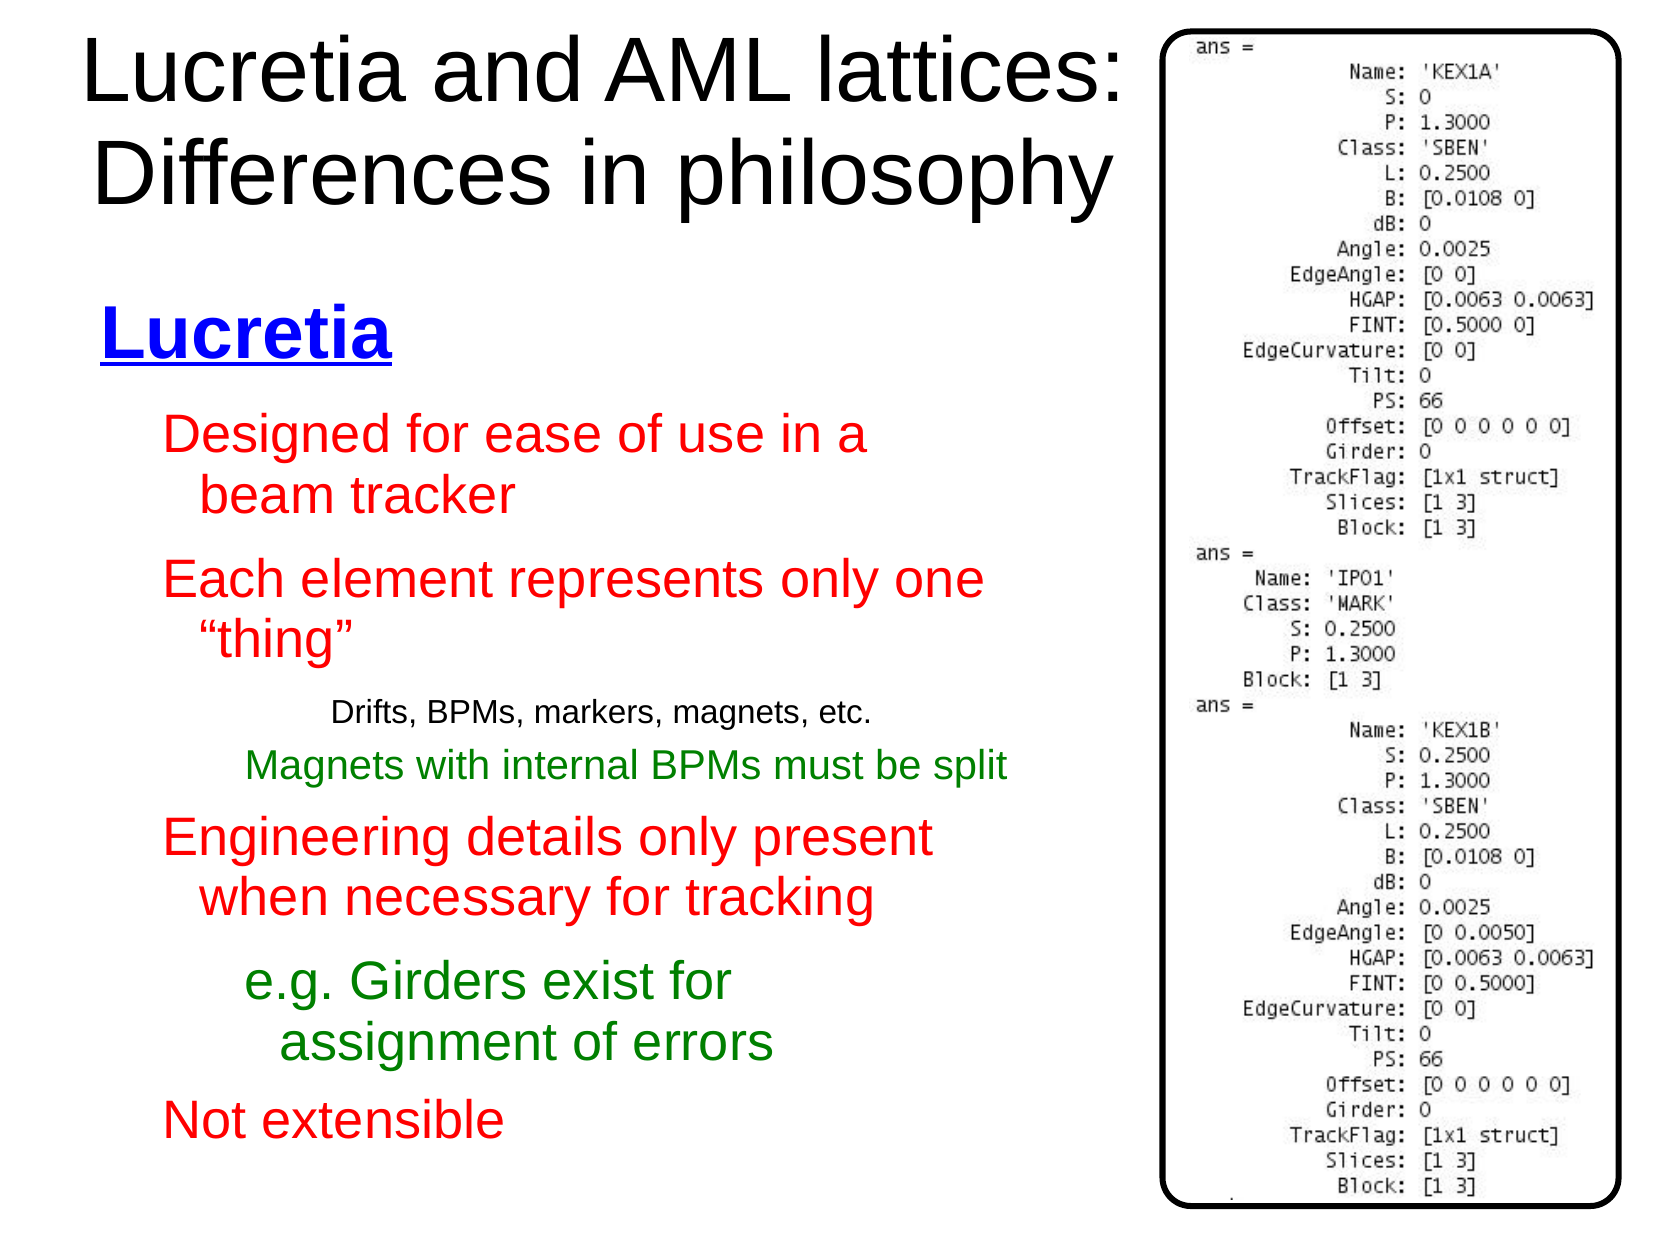

# Lucretia and AML lattices: Differences in philosophy
Lucretia
Designed for ease of use in a beam tracker
Each element represents only one “thing”
Drifts, BPMs, markers, magnets, etc.
Magnets with internal BPMs must be split
Engineering details only present when necessary for tracking
e.g. Girders exist for assignment of errors
Not extensible